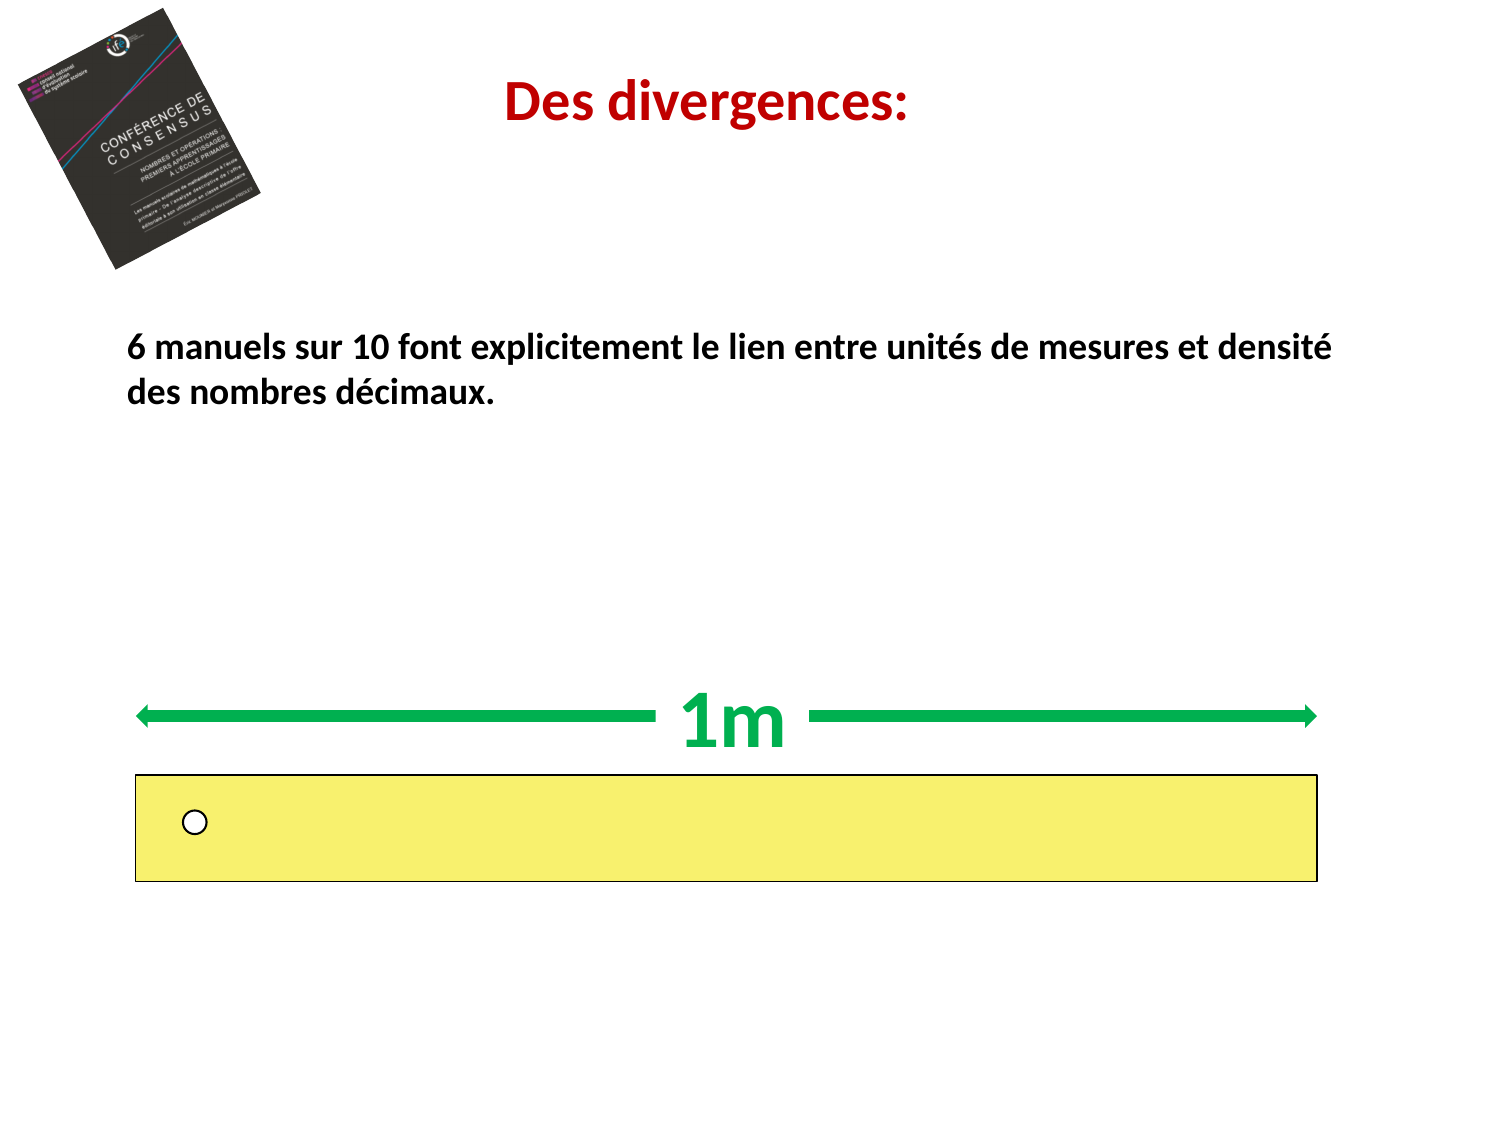

Des divergences:
6 manuels sur 10 font explicitement le lien entre unités de mesures et densité des nombres décimaux.
1m